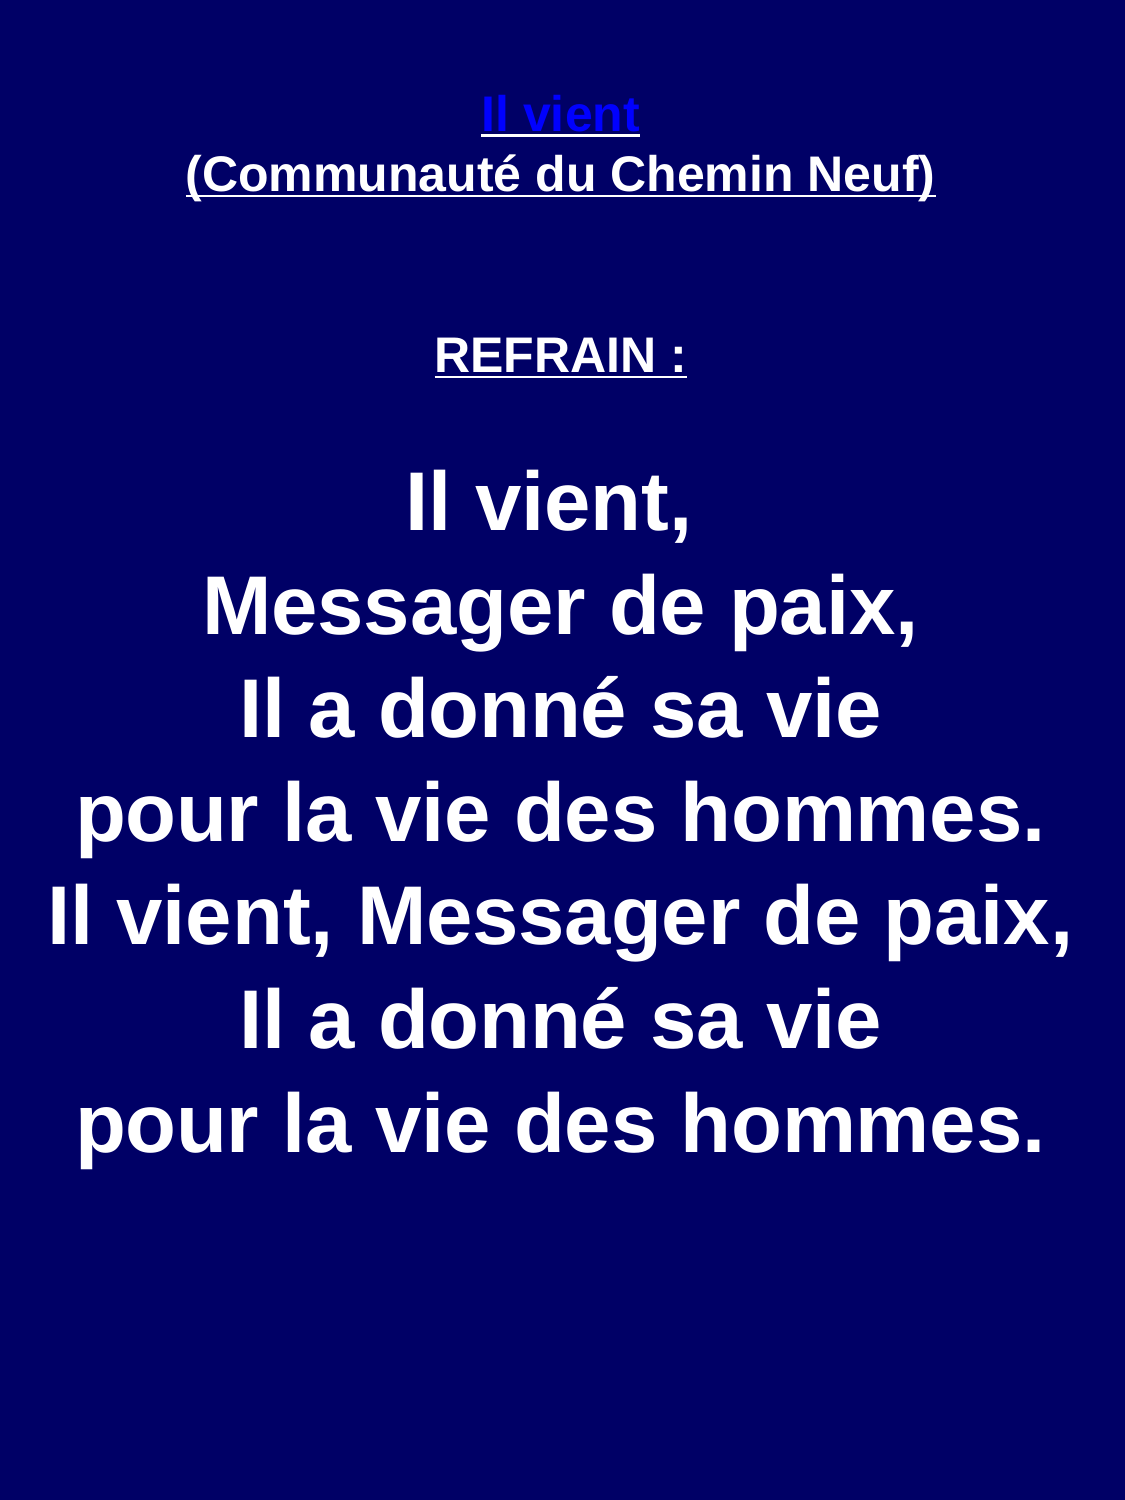

Il vient
(Communauté du Chemin Neuf)
REFRAIN :
Il vient,
Messager de paix,
Il a donné sa vie
pour la vie des hommes.
Il vient, Messager de paix,
Il a donné sa vie
pour la vie des hommes.